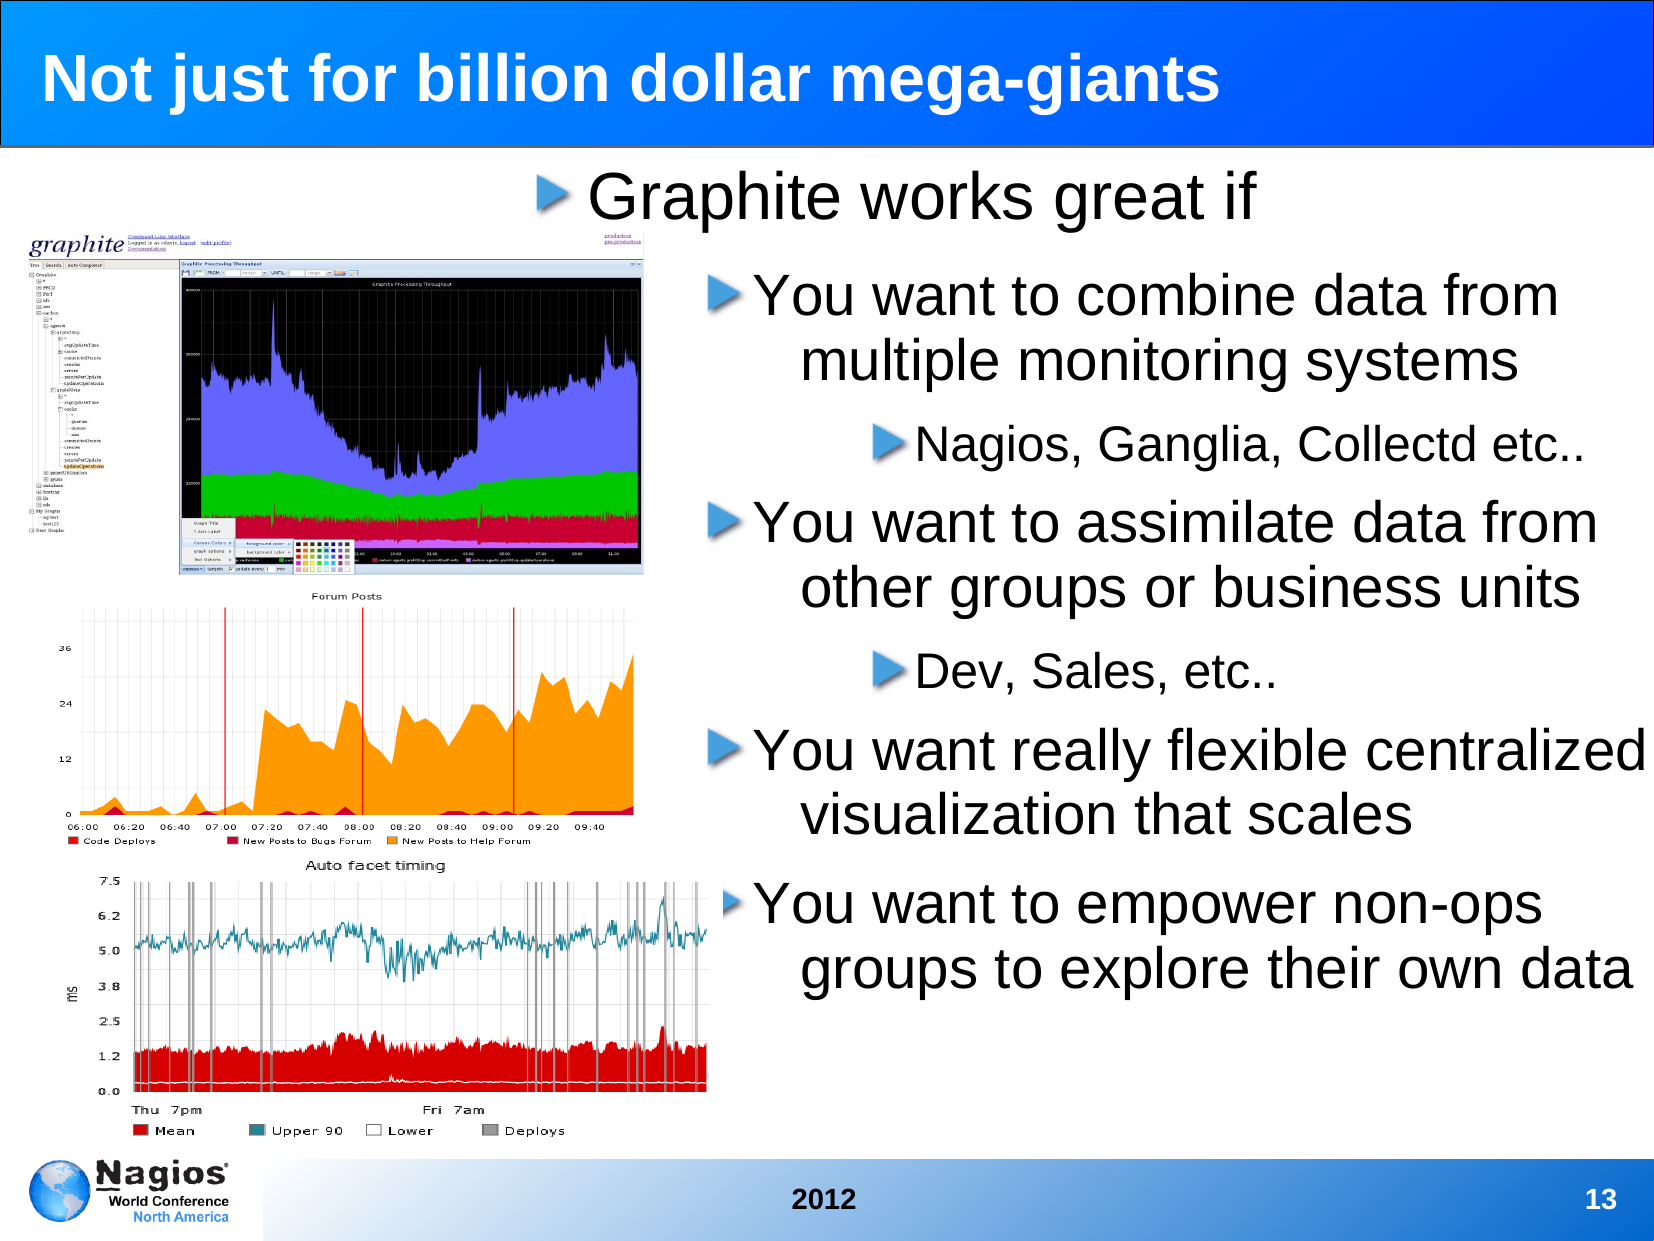

# Not just for billion dollar mega-giants
Graphite works great if
You want to combine data from multiple monitoring systems
Nagios, Ganglia, Collectd etc..
You want to assimilate data from other groups or business units
Dev, Sales, etc..
You want really flexible centralized visualization that scales
You want to empower non-ops groups to explore their own data
2011
13